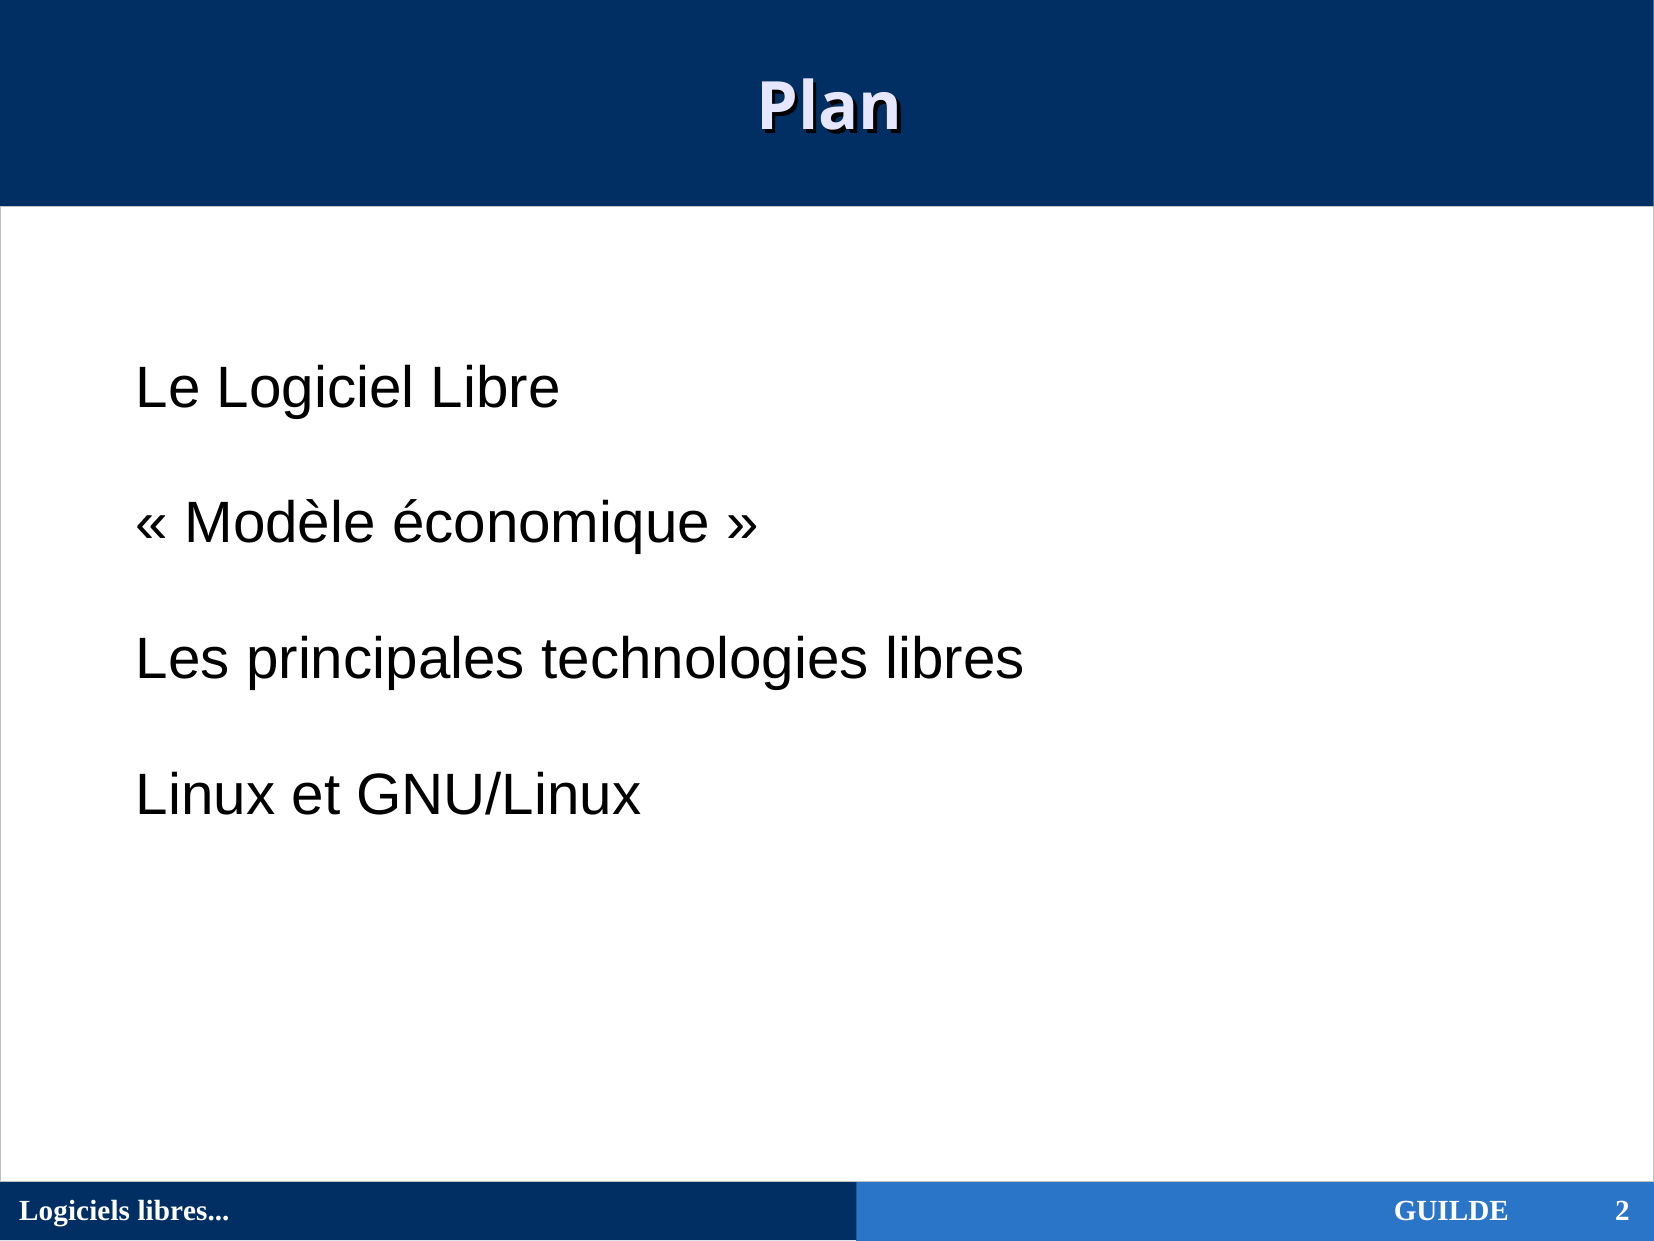

# Plan
Le Logiciel Libre
« Modèle économique »
Les principales technologies libres
Linux et GNU/Linux
2